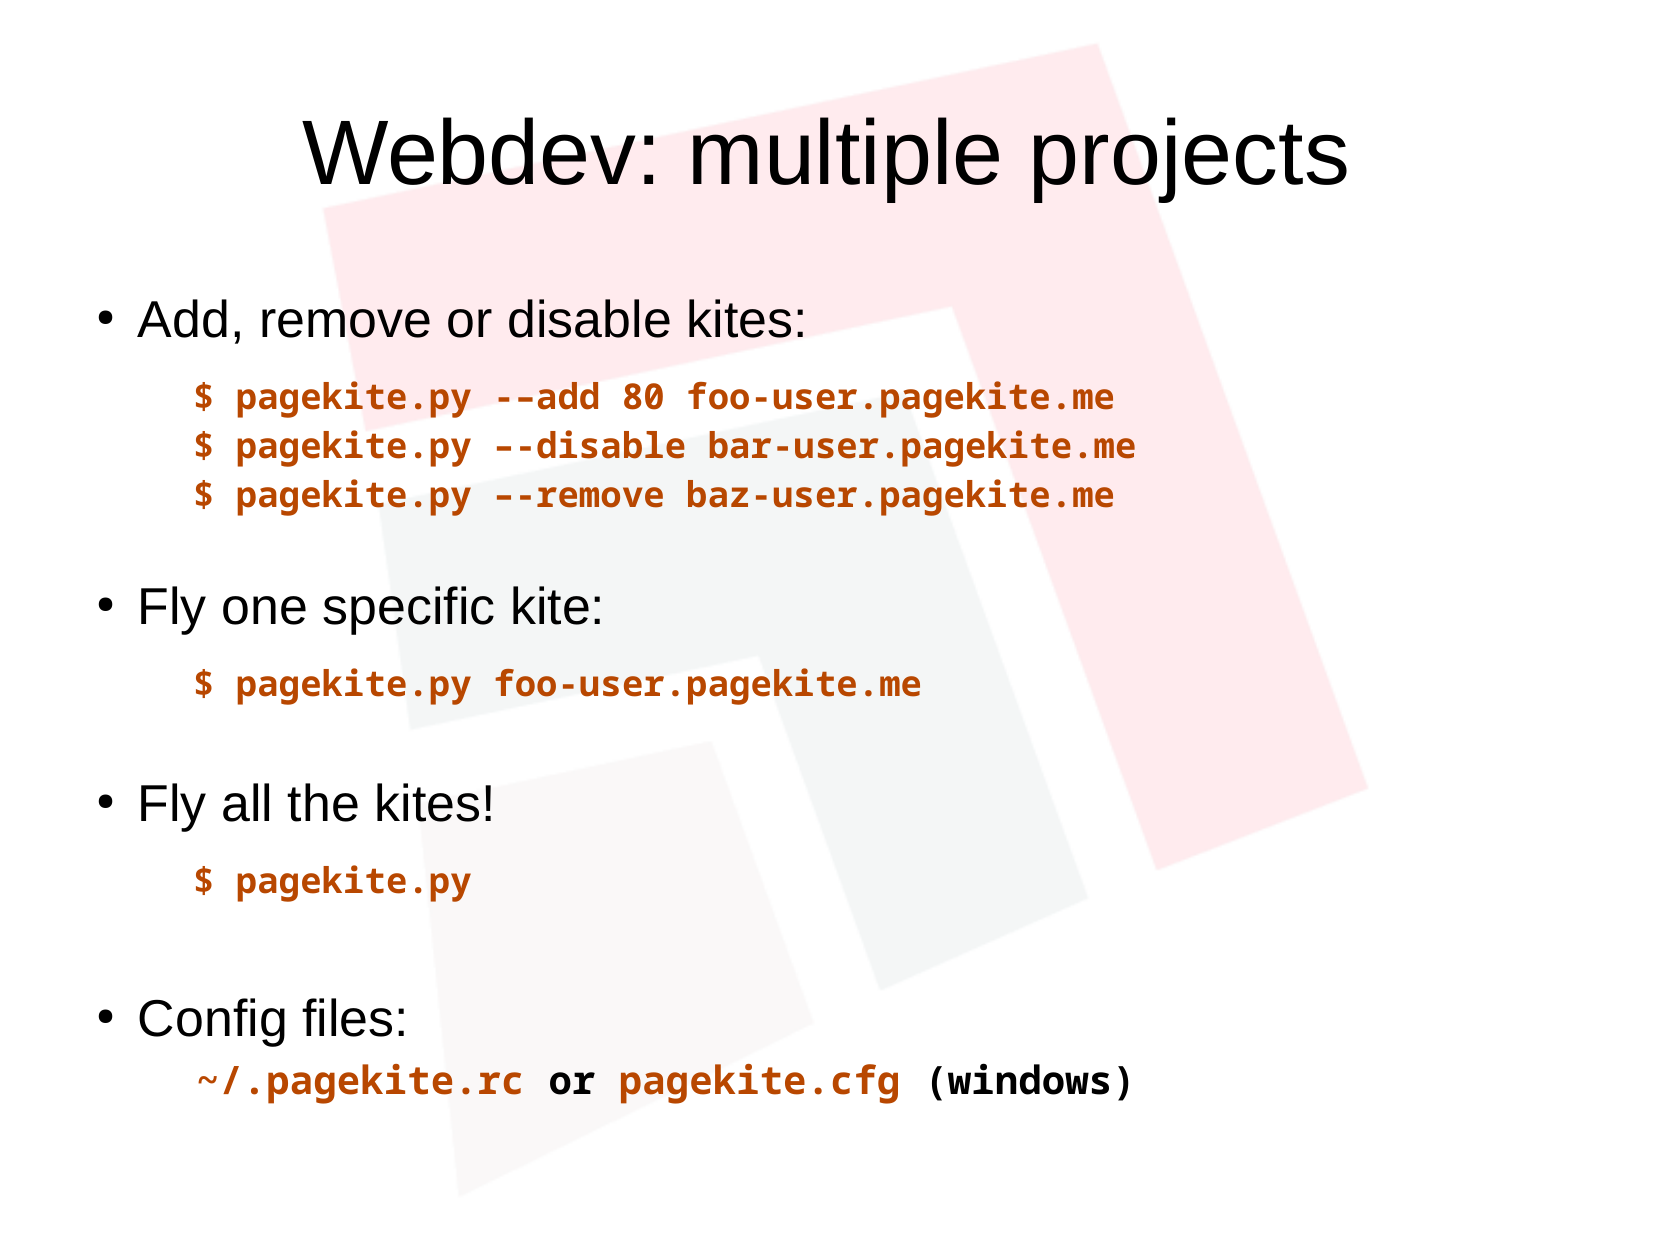

# Webdev: multiple projects
Add, remove or disable kites:
$ pagekite.py -–add 80 foo-user.pagekite.me
$ pagekite.py –-disable bar-user.pagekite.me
$ pagekite.py –-remove baz-user.pagekite.me
Fly one specific kite:
$ pagekite.py foo-user.pagekite.me
Fly all the kites!
$ pagekite.py
Config files:
 ~/.pagekite.rc or pagekite.cfg (windows)